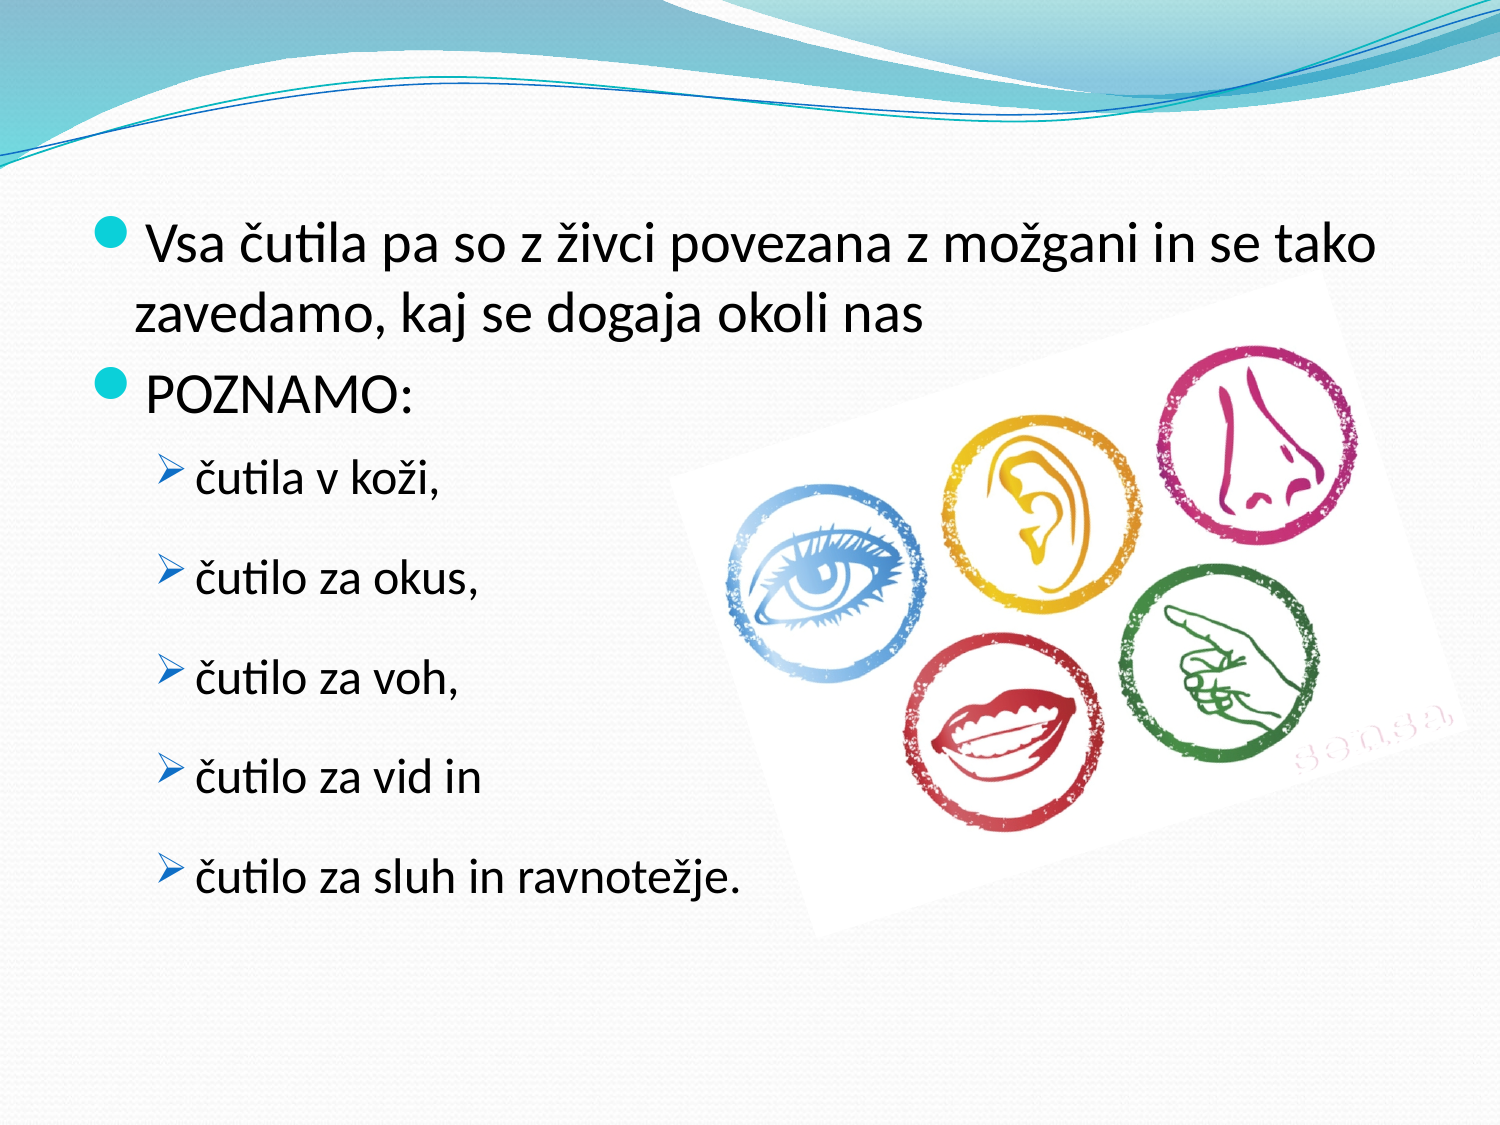

# Vsa čutila pa so z živci povezana z možgani in se tako zavedamo, kaj se dogaja okoli nas
POZNAMO:
čutila v koži,
čutilo za okus,
čutilo za voh,
čutilo za vid in
čutilo za sluh in ravnotežje.